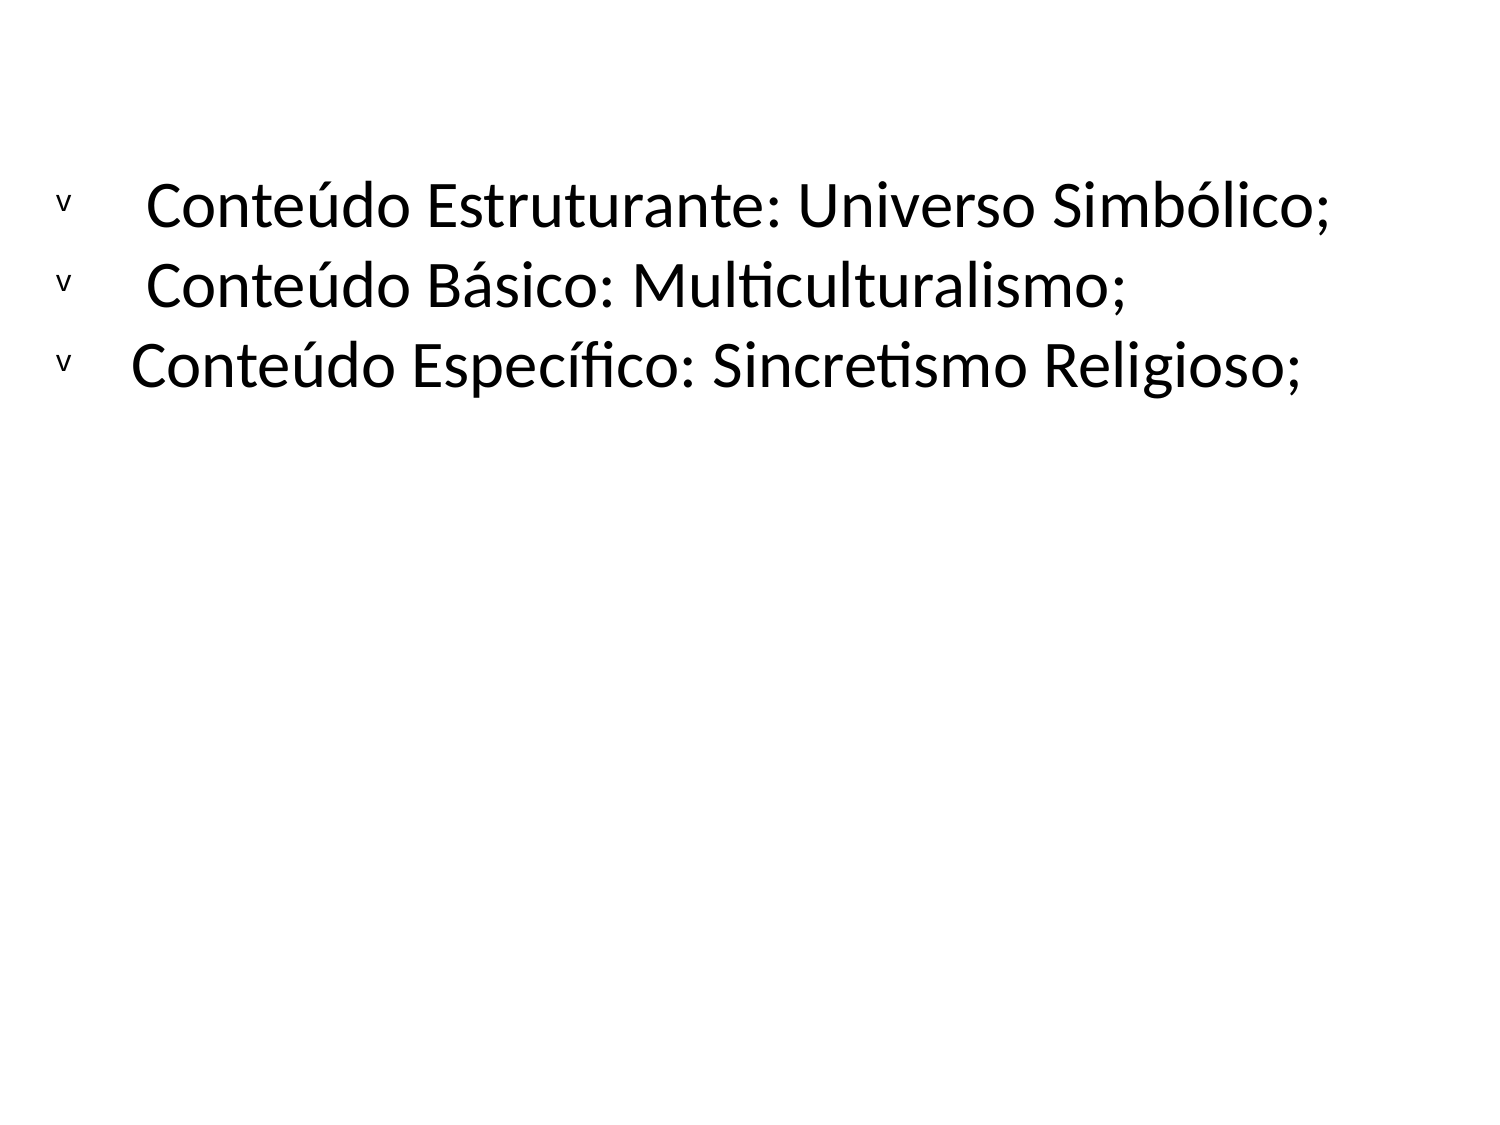

Conteúdo Estruturante: Universo Simbólico;
 Conteúdo Básico: Multiculturalismo;
Conteúdo Específico: Sincretismo Religioso;